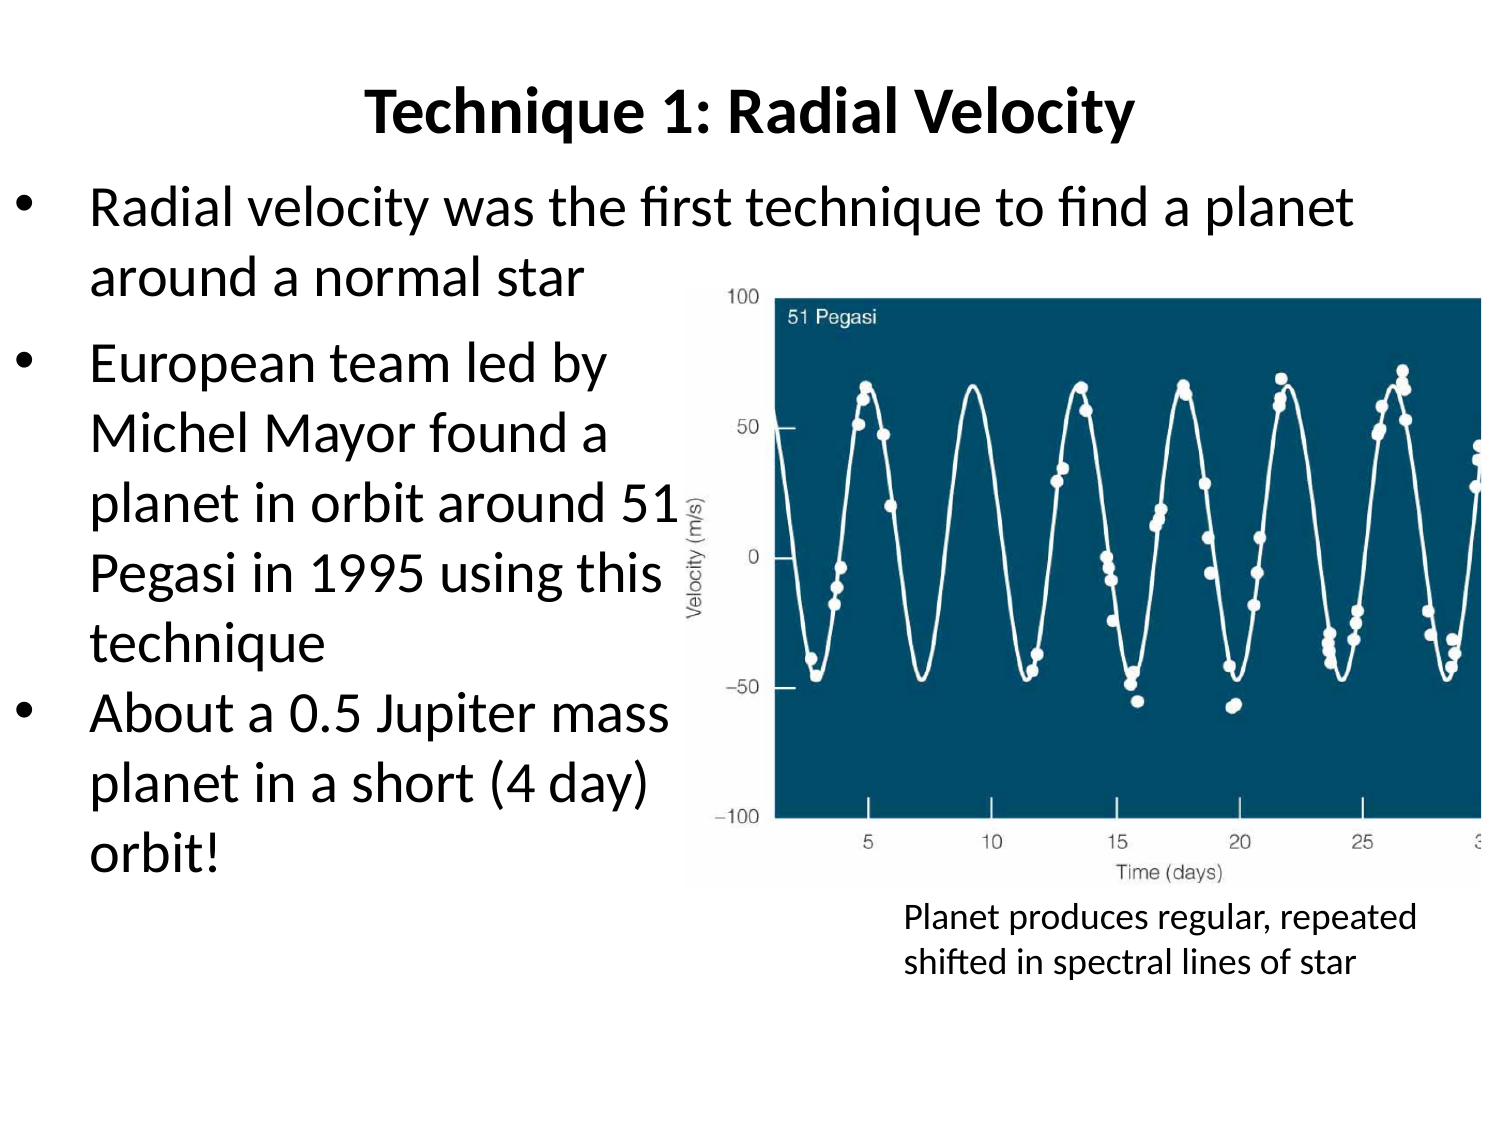

Technique 1: Radial Velocity
Radial velocity was the first technique to find a planet around a normal star
European team led by Michel Mayor found a planet in orbit around 51 Pegasi in 1995 using this technique
About a 0.5 Jupiter mass planet in a short (4 day) orbit!
Planet produces regular, repeated shifted in spectral lines of star